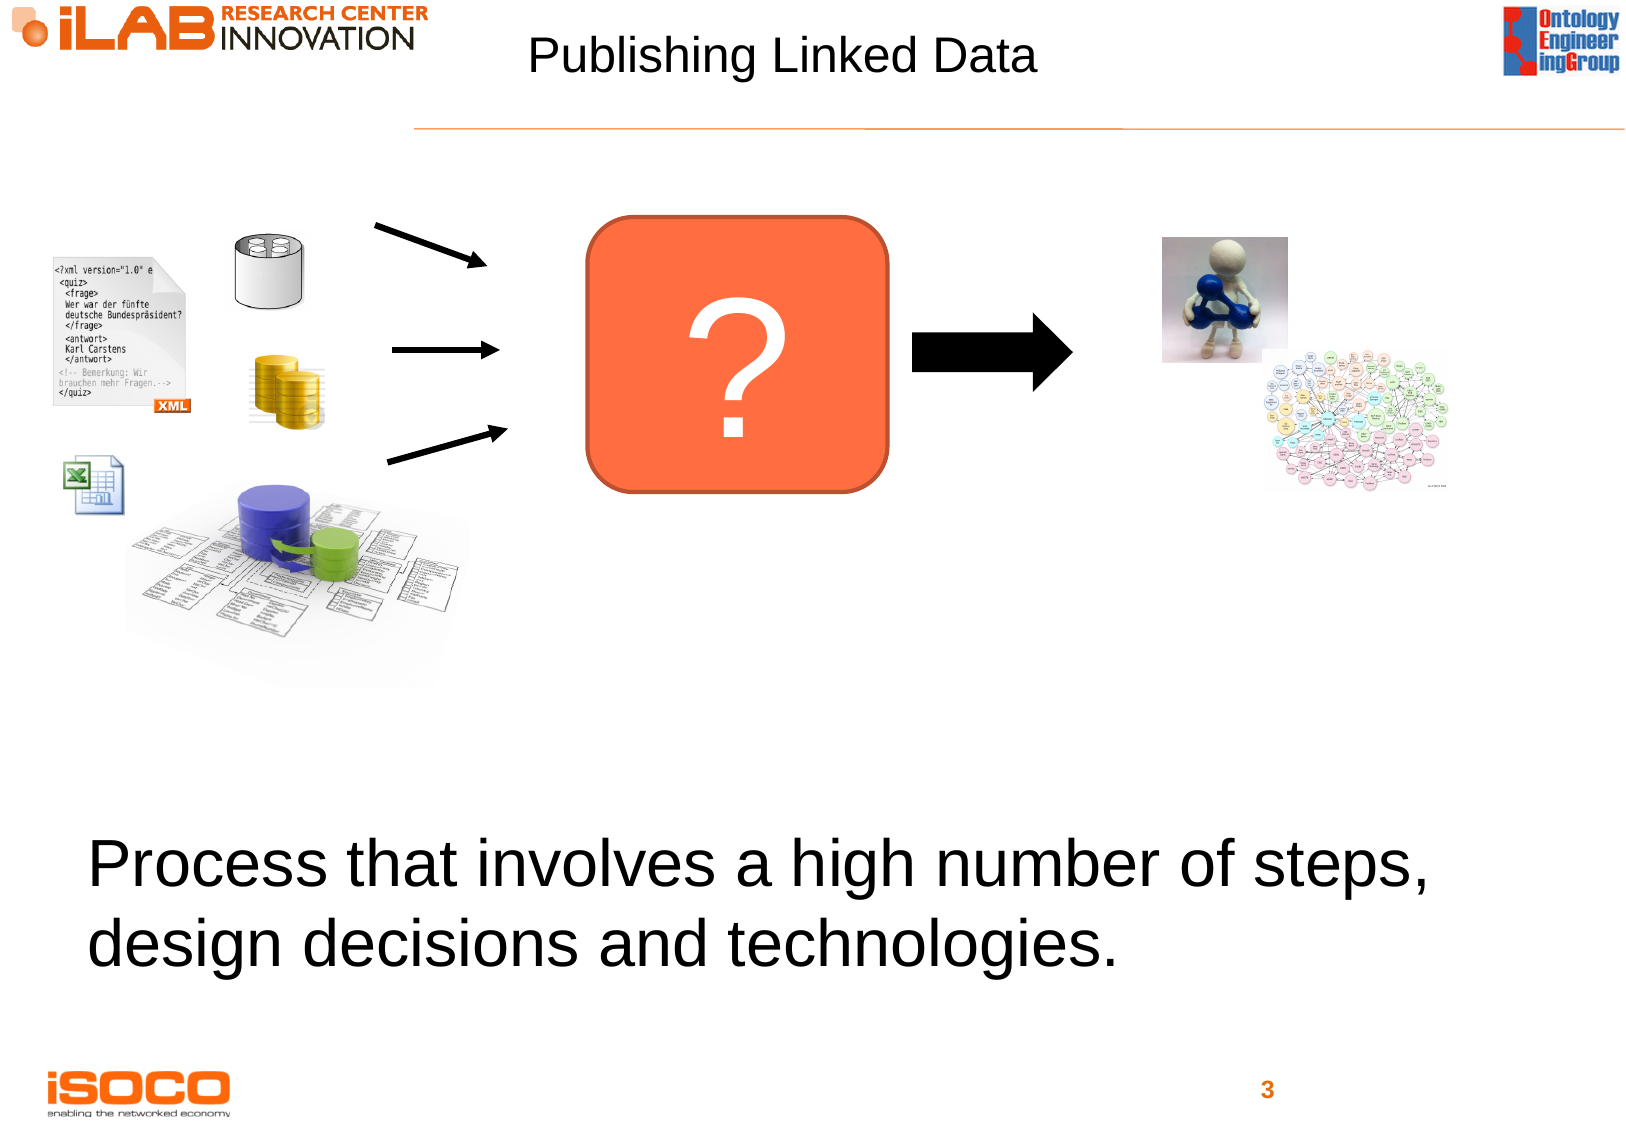

# Publishing Linked Data
?
Process that involves a high number of steps,
design decisions and technologies.